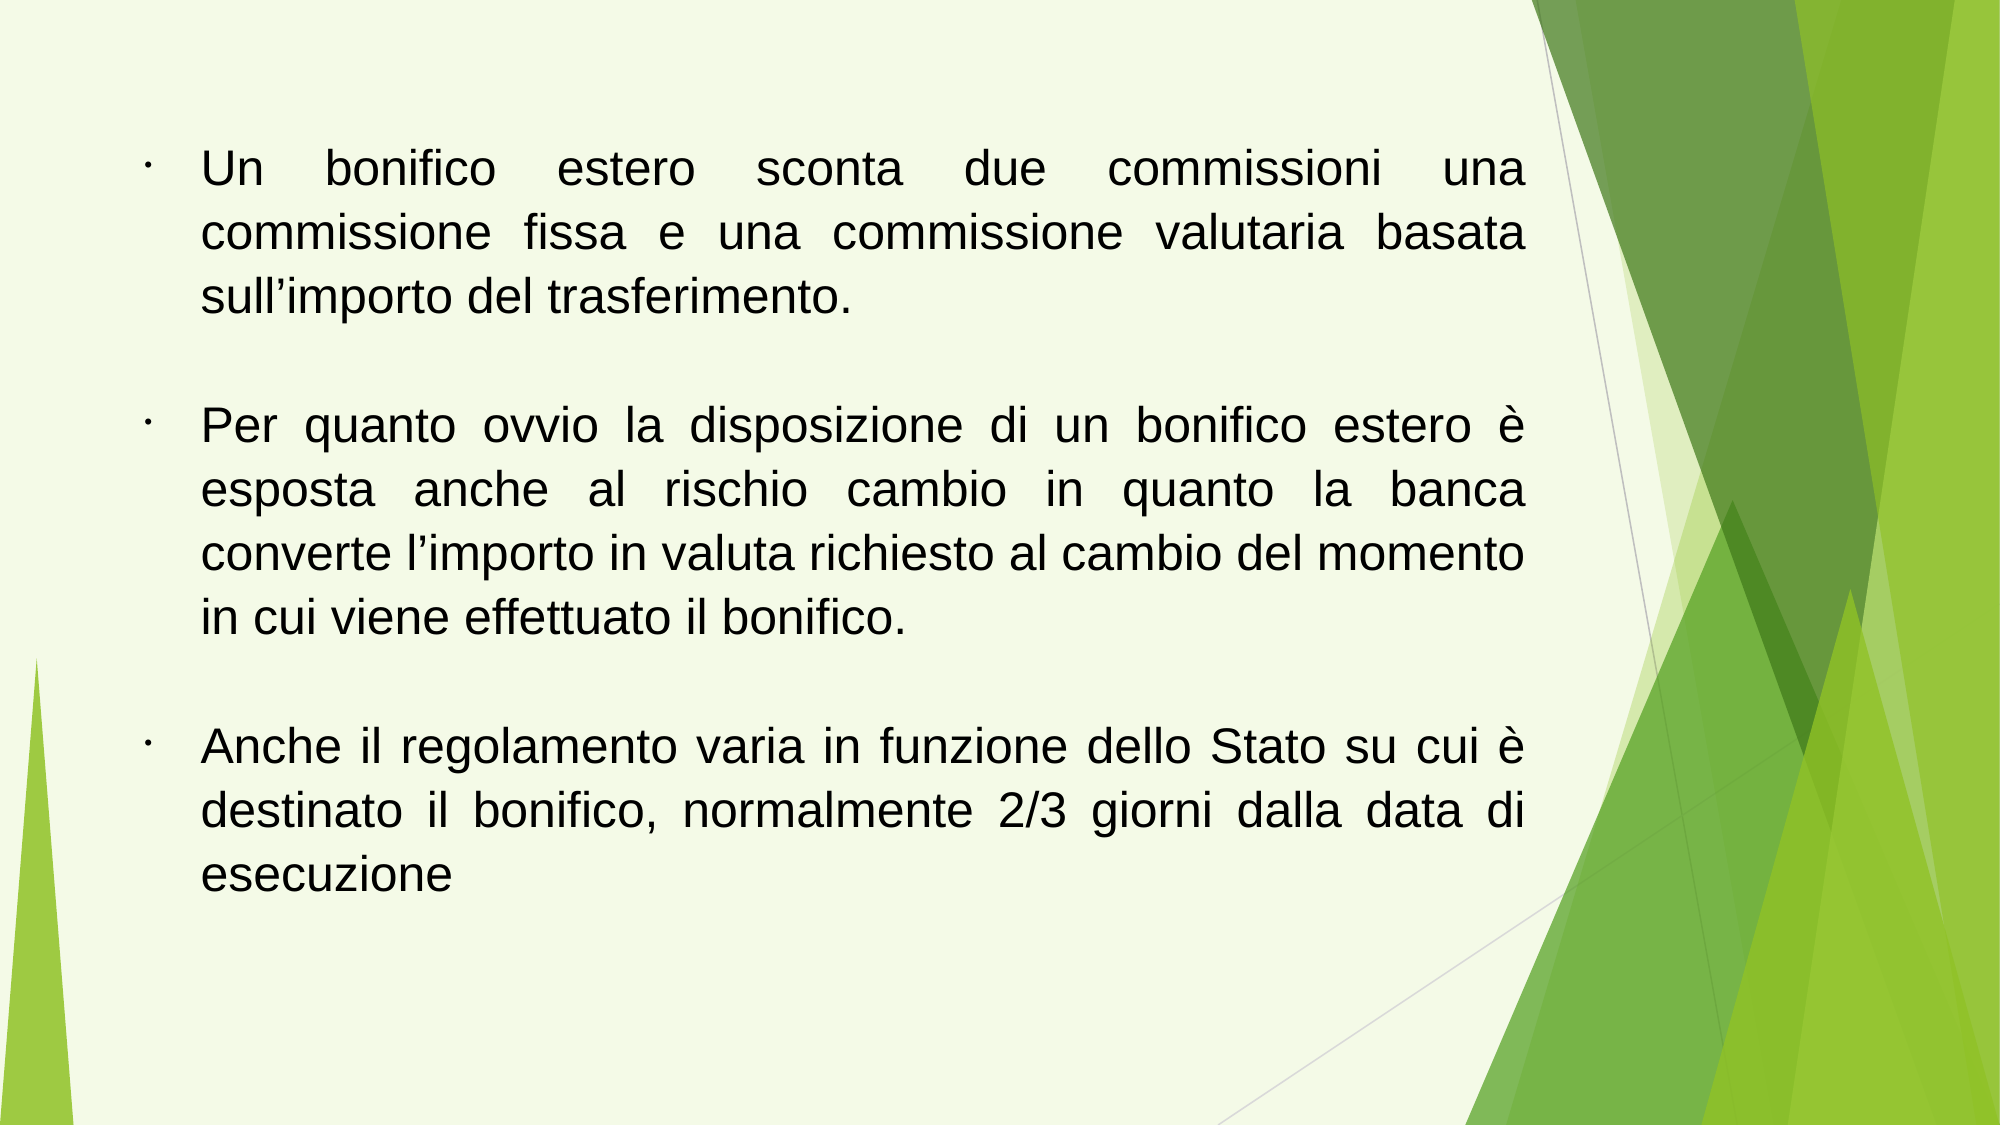

Un bonifico estero sconta due commissioni una commissione fissa e una commissione valutaria basata sull’importo del trasferimento.
Per quanto ovvio la disposizione di un bonifico estero è esposta anche al rischio cambio in quanto la banca converte l’importo in valuta richiesto al cambio del momento in cui viene effettuato il bonifico.
Anche il regolamento varia in funzione dello Stato su cui è destinato il bonifico, normalmente 2/3 giorni dalla data di esecuzione